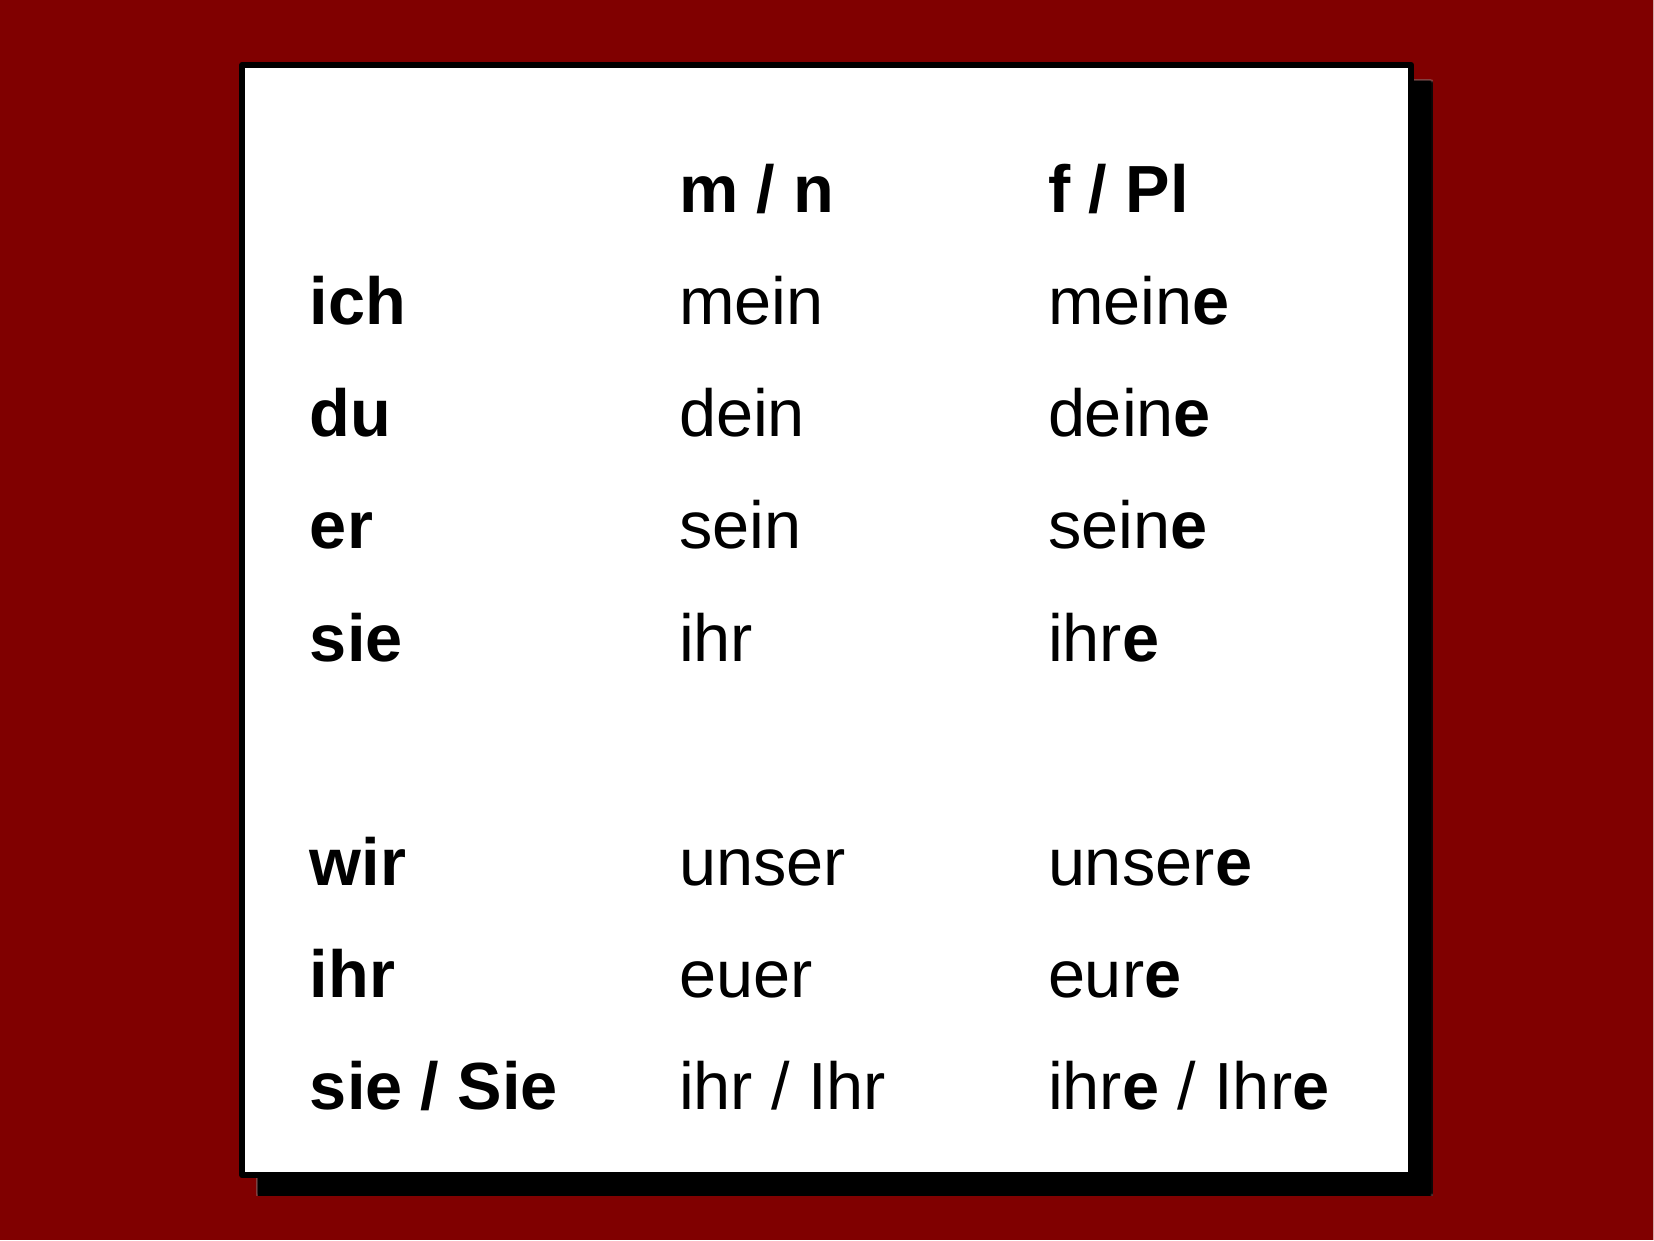

m / n			f / Pl
ich				mein				meine
du				dein				deine
er					sein				seine
sie				ihr				ihre
wir				unser			unsere
ihr				euer				eure
sie / Sie		ihr / Ihr			ihre / Ihre